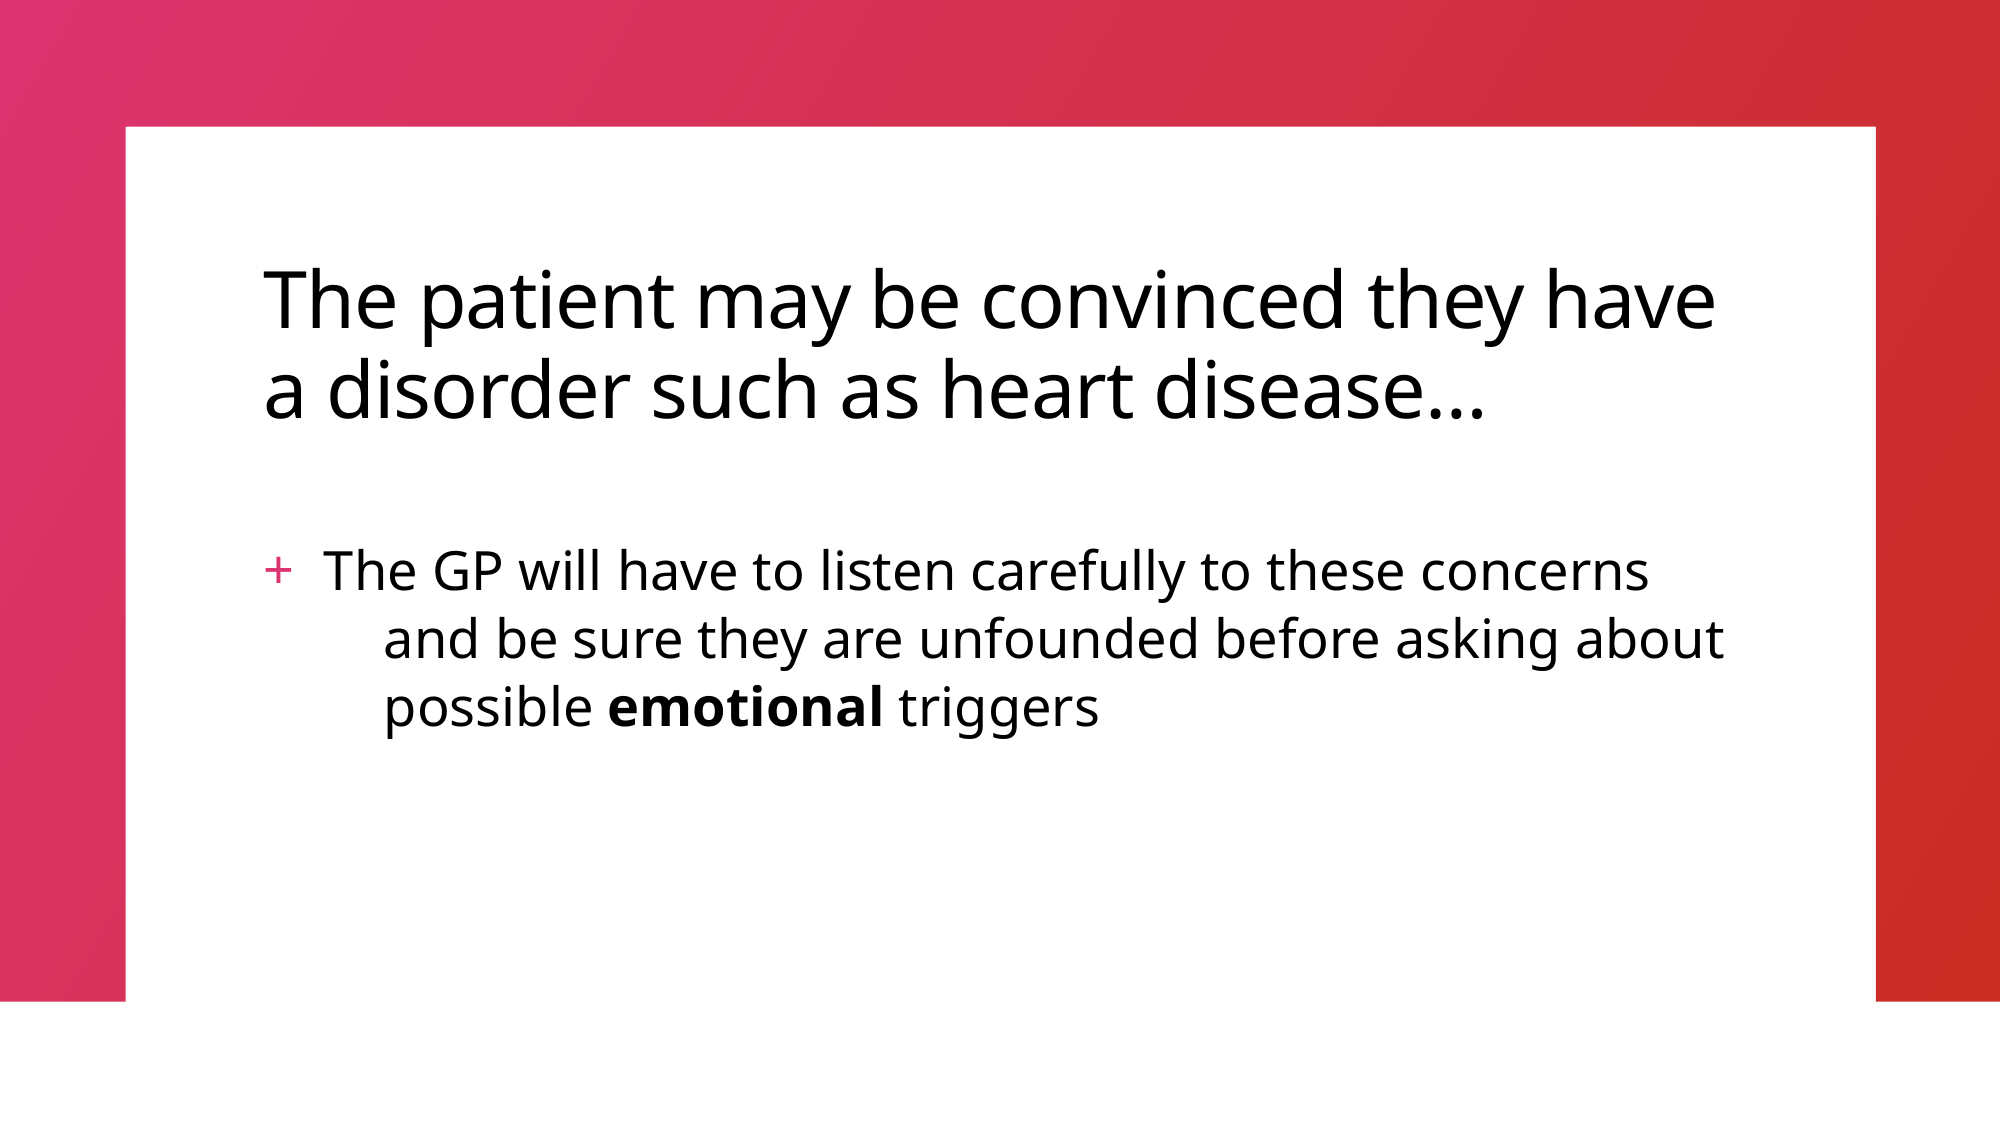

# The patient may be convinced they have a disorder such as heart disease…
The GP will have to listen carefully to these concerns and be sure they are unfounded before asking about possible emotional triggers